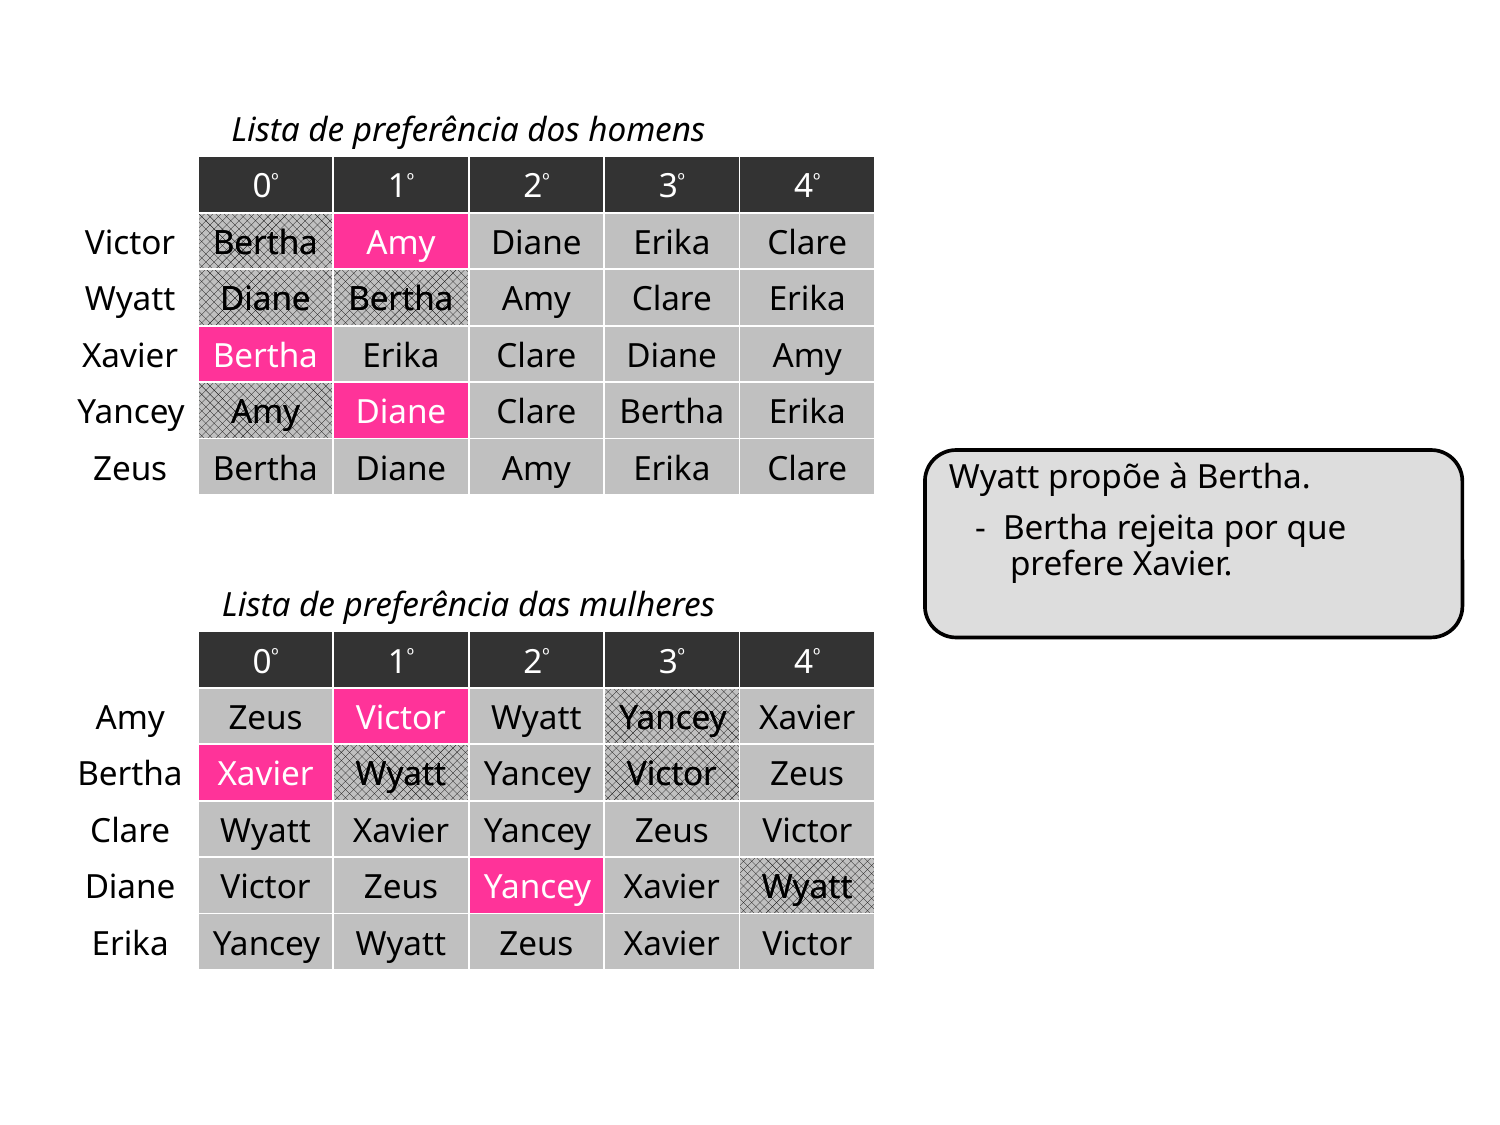

Bertha
Amy
Diane
Bertha
Bertha
Amy
Diane
Wyatt propõe à Bertha.
 - Bertha rejeita por que
 prefere Xavier.
Victor
Yancey
Xavier
Wyatt
Victor
Yancey
Wyatt